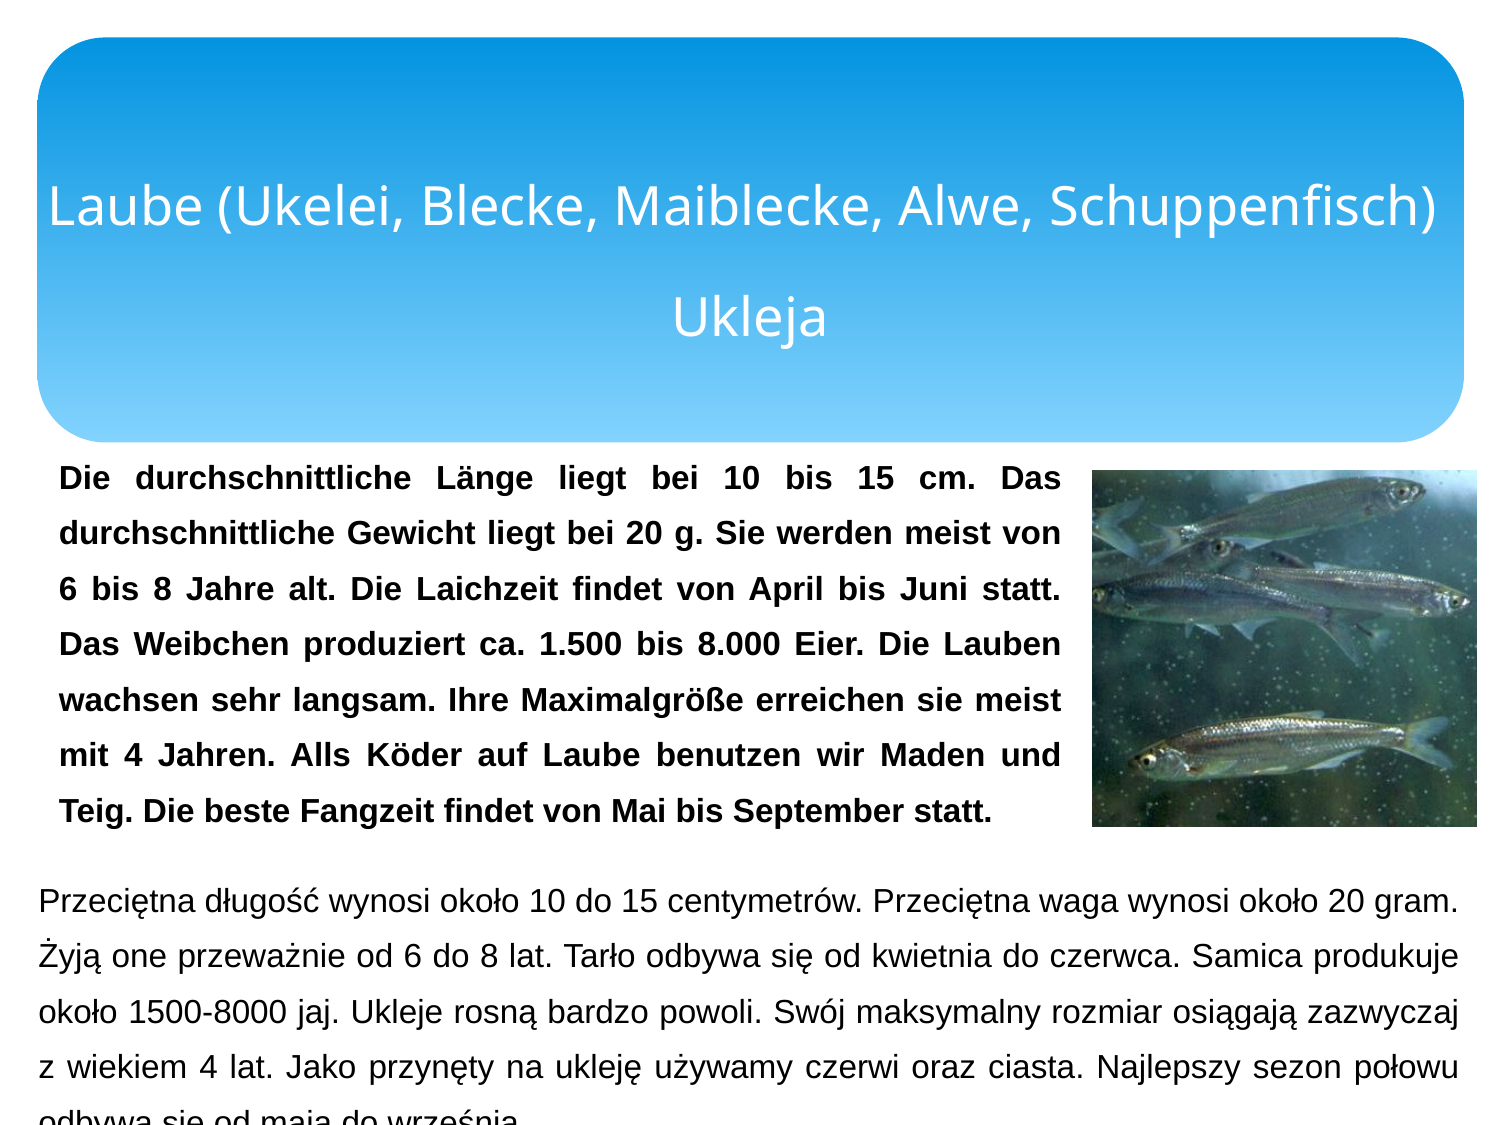

# Laube (Ukelei, Blecke, Maiblecke, Alwe, Schuppenfisch) Ukleja
Die durchschnittliche Länge liegt bei 10 bis 15 cm. Das durchschnittliche Gewicht liegt bei 20 g. Sie werden meist von 6 bis 8 Jahre alt. Die Laichzeit findet von April bis Juni statt. Das Weibchen produziert ca. 1.500 bis 8.000 Eier. Die Lauben wachsen sehr langsam. Ihre Maximalgröße erreichen sie meist mit 4 Jahren. Alls Köder auf Laube benutzen wir Maden und Teig. Die beste Fangzeit findet von Mai bis September statt.
Przeciętna długość wynosi około 10 do 15 centymetrów. Przeciętna waga wynosi około 20 gram. Żyją one przeważnie od 6 do 8 lat. Tarło odbywa się od kwietnia do czerwca. Samica produkuje około 1500-8000 jaj. Ukleje rosną bardzo powoli. Swój maksymalny rozmiar osiągają zazwyczaj z wiekiem 4 lat. Jako przynęty na ukleję używamy czerwi oraz ciasta. Najlepszy sezon połowu odbywa się od maja do września.